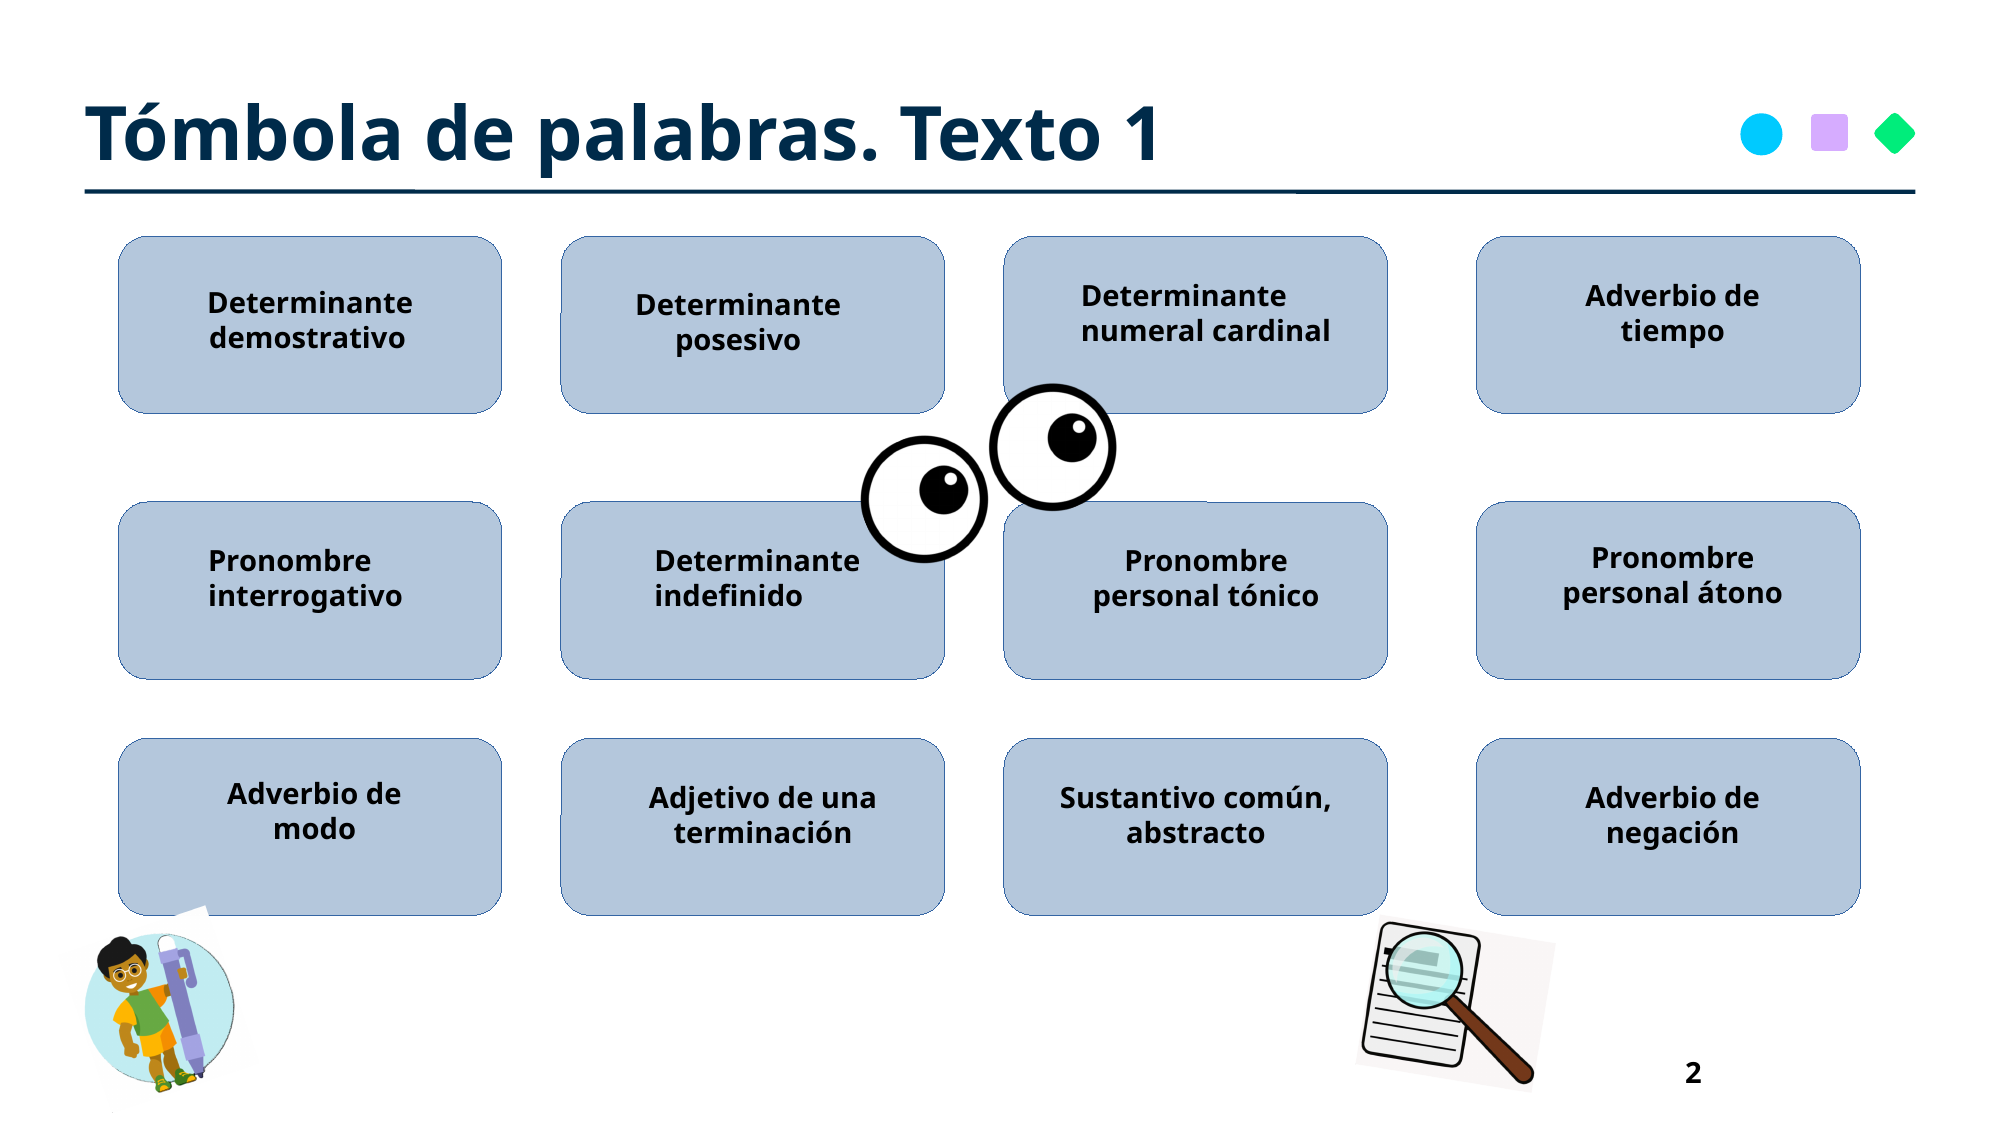

# Tómbola de palabras. Texto 1
Determinante numeral cardinal
Adverbio de tiempo
Determinante posesivo
Determinante demostrativo
Pronombre personal átono
Pronombre interrogativo
Determinante indefinido
Pronombre personal tónico
Adverbio de modo
Adjetivo de una terminación
Sustantivo común, abstracto
Adverbio de negación